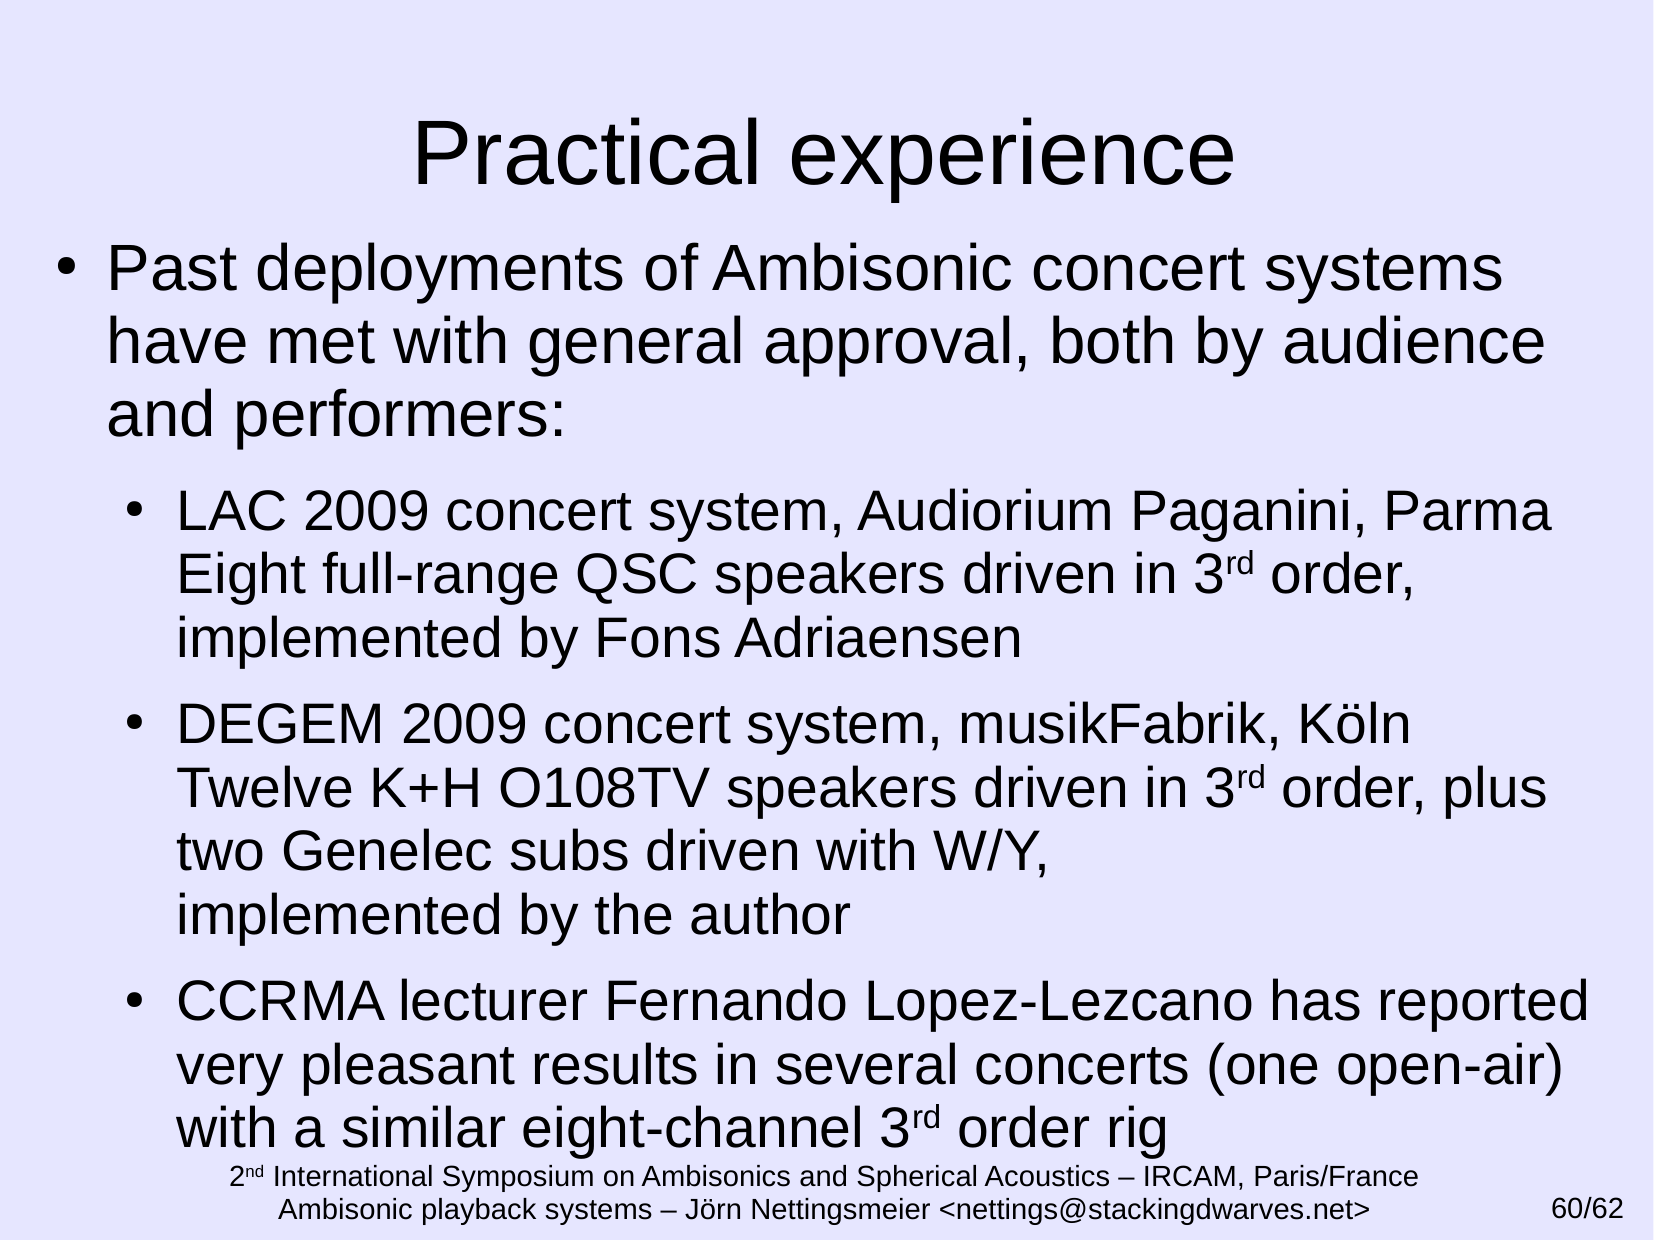

# Practical experience
Past deployments of Ambisonic concert systems have met with general approval, both by audience and performers:
LAC 2009 concert system, Audiorium Paganini, Parma
Eight full-range QSC speakers driven in 3rd order,
implemented by Fons Adriaensen
DEGEM 2009 concert system, musikFabrik, Köln
Twelve K+H O108TV speakers driven in 3rd order, plus
two Genelec subs driven with W/Y,
implemented by the author
CCRMA lecturer Fernando Lopez-Lezcano has reported very pleasant results in several concerts (one open-air) with a similar eight-channel 3rd order rig